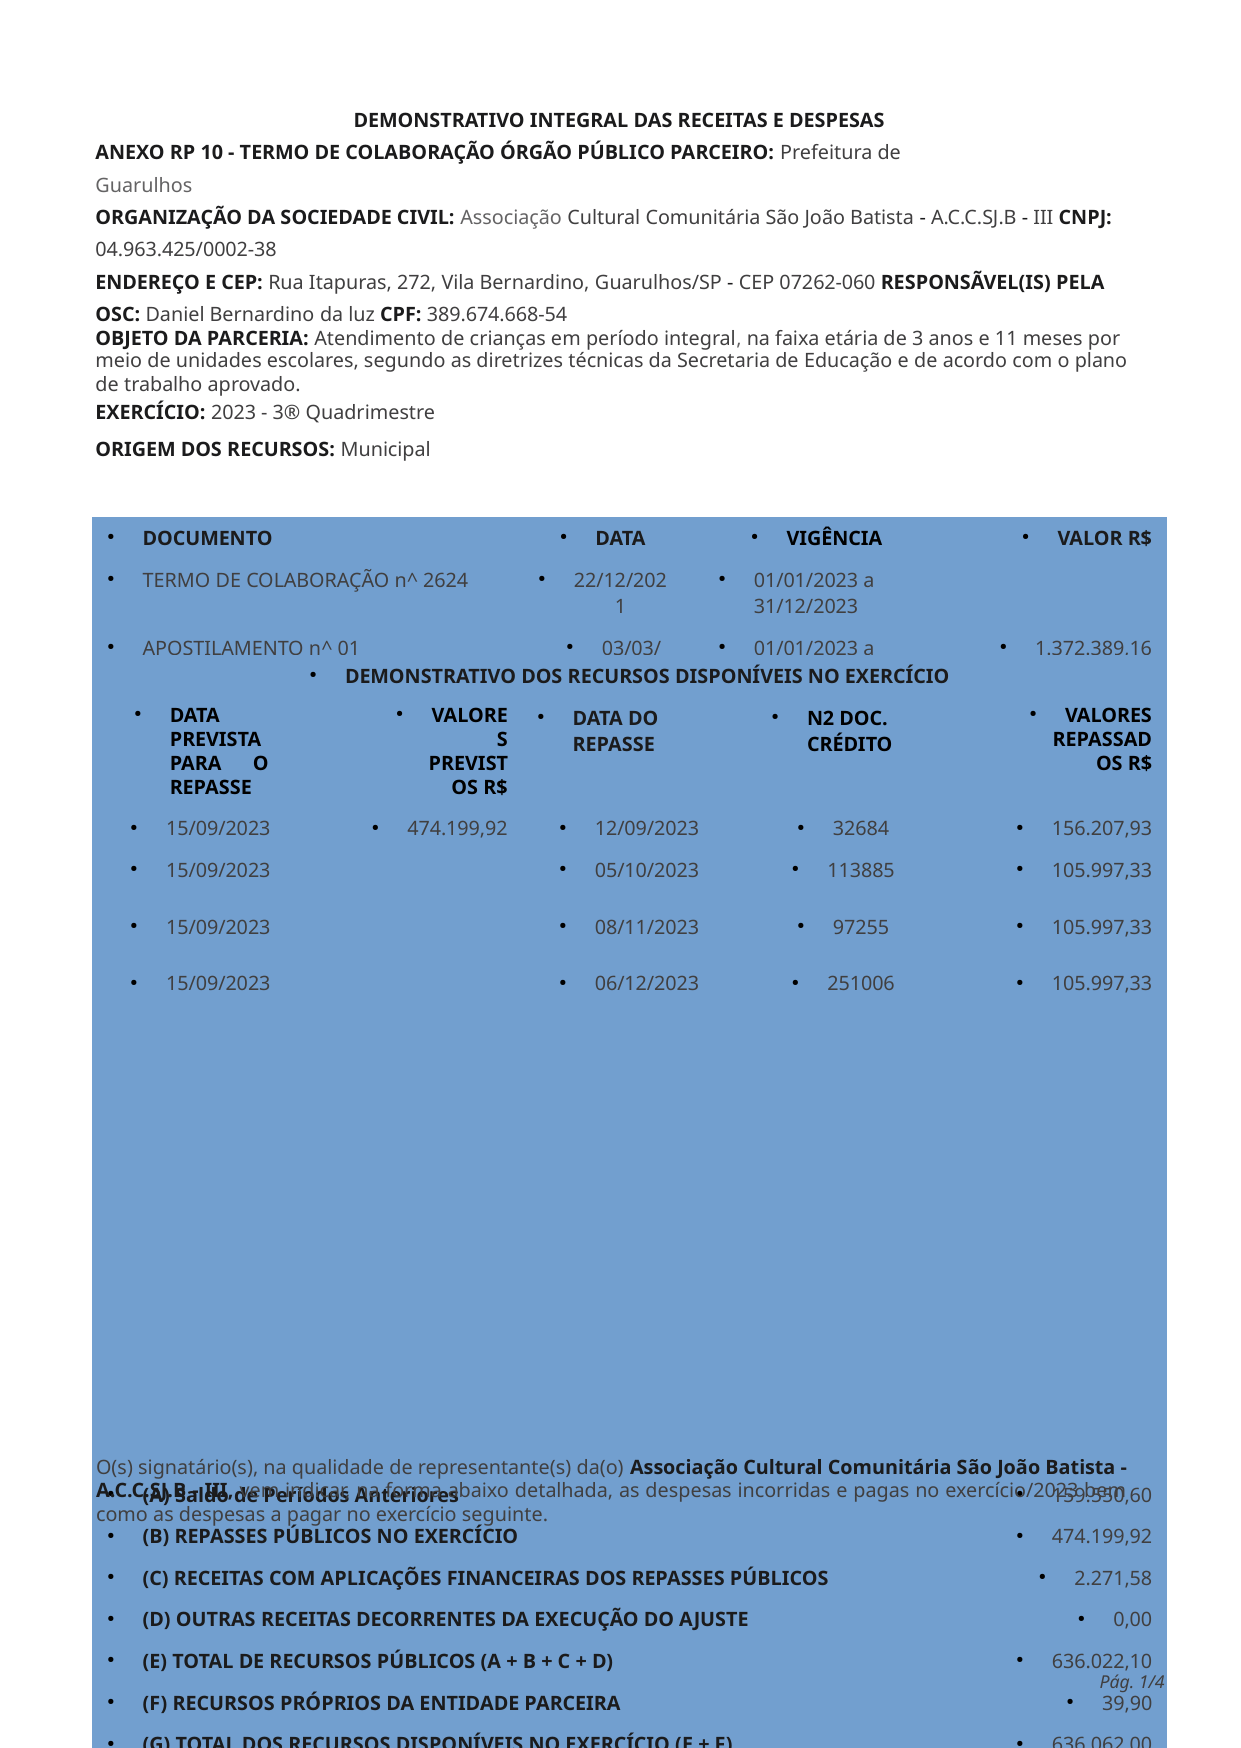

DEMONSTRATIVO INTEGRAL DAS RECEITAS E DESPESAS ANEXO RP 10 - TERMO DE COLABORAÇÃO ÓRGÃO PÚBLICO PARCEIRO: Prefeitura de Guarulhos
ORGANIZAÇÃO DA SOCIEDADE CIVIL: Associação Cultural Comunitária São João Batista - A.C.C.SJ.B - III CNPJ: 04.963.425/0002-38
ENDEREÇO E CEP: Rua Itapuras, 272, Vila Bernardino, Guarulhos/SP - CEP 07262-060 RESPONSÃVEL(IS) PELA OSC: Daniel Bernardino da luz CPF: 389.674.668-54
OBJETO DA PARCERIA: Atendimento de crianças em período integral, na faixa etária de 3 anos e 11 meses por meio de unidades escolares, segundo as diretrizes técnicas da Secretaria de Educação e de acordo com o plano de trabalho aprovado.
EXERCÍCIO: 2023 - 3® Quadrimestre
ORIGEM DOS RECURSOS: Municipal
| DOCUMENTO | DATA | VIGÊNCIA | VALOR R$ |
| --- | --- | --- | --- |
| TERMO DE COLABORAÇÃO n^ 2624 | 22/12/2021 | 01/01/2023 a 31/12/2023 | |
| APOSTILAMENTO n^ 01 | 03/03/2023 | 01/01/2023 a 31/12/2023 | 1.372.389,16 |
| DEMONSTRATIVO DOS RECURSOS DISPONÍVEIS NO EXERCÍCIO | | | | |
| --- | --- | --- | --- | --- |
| DATA PREVISTA PARA O REPASSE | VALORES PREVISTOS R$ | DATA DO REPASSE | N2 DOC. CRÉDITO | VALORES REPASSADOS R$ |
| 15/09/2023 | 474.199,92 | 12/09/2023 | 32684 | 156.207,93 |
| 15/09/2023 | | 05/10/2023 | 113885 | 105.997,33 |
| 15/09/2023 | | 08/11/2023 | 97255 | 105.997,33 |
| 15/09/2023 | | 06/12/2023 | 251006 | 105.997,33 |
| | | | | |
| | | | | |
| | | | | |
| | | | | |
| | | | | |
| | | | | |
| | | | | |
| | | | | |
| (A) Saldo de Períodos Anteriores | | | | 159.550,60 |
| (B) REPASSES PÚBLICOS NO EXERCÍCIO | | | | 474.199,92 |
| (C) RECEITAS COM APLICAÇÕES FINANCEIRAS DOS REPASSES PÚBLICOS | | | | 2.271,58 |
| (D) OUTRAS RECEITAS DECORRENTES DA EXECUÇÃO DO AJUSTE | | | | 0,00 |
| (E) TOTAL DE RECURSOS PÚBLICOS (A + B + C + D) | | | | 636.022,10 |
| (F) RECURSOS PRÓPRIOS DA ENTIDADE PARCEIRA | | | | 39,90 |
| (G) TOTAL DOS RECURSOS DISPONÍVEIS NO EXERCÍCIO (E + F) | | | | 636.062,00 |
O(s) signatário(s), na qualidade de representante(s) da(o) Associação Cultural Comunitária São João Batista -A.C.C.SJ.B - III, vem indicar, na forma abaixo detalhada, as despesas incorridas e pagas no exercício/2023 bem como as despesas a pagar no exercício seguinte.
Pág. 1/4